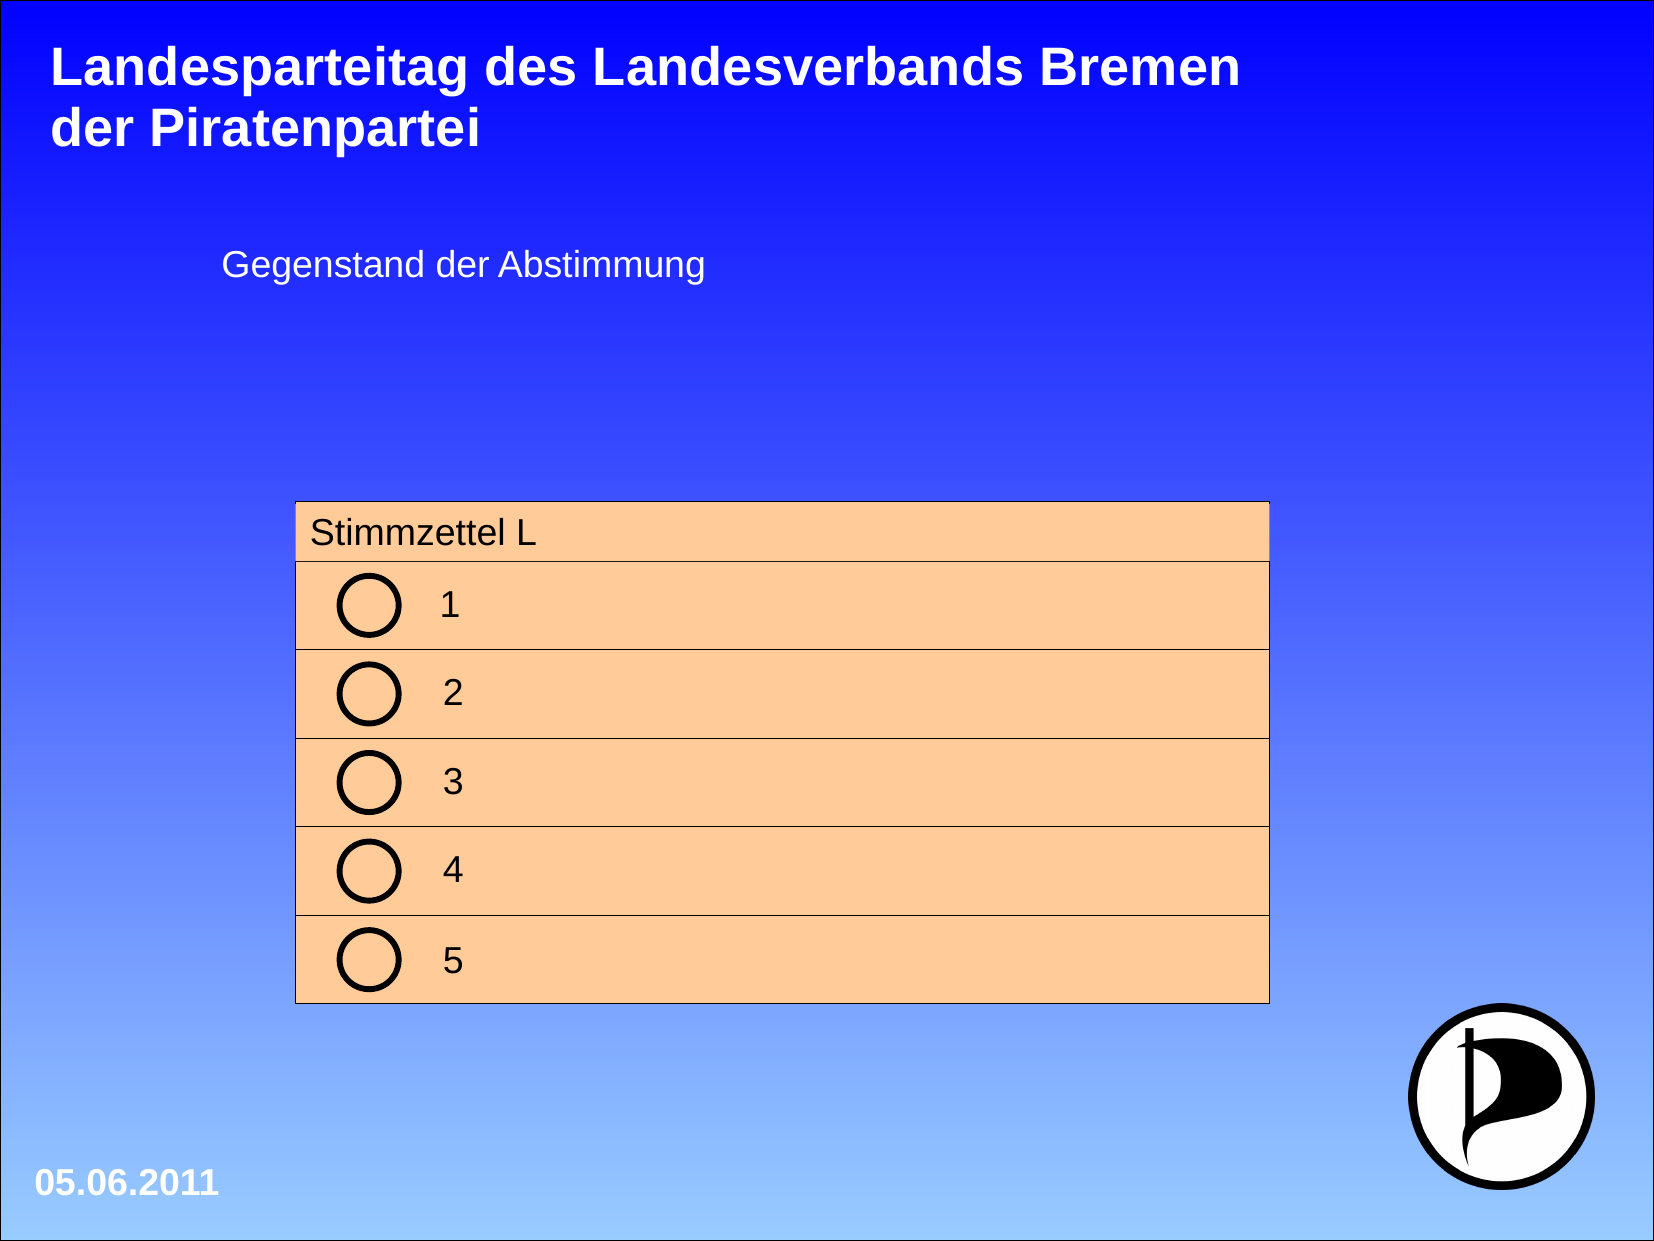

Gegenstand der Abstimmung
Stimmzettel L
1
2
3
4
5